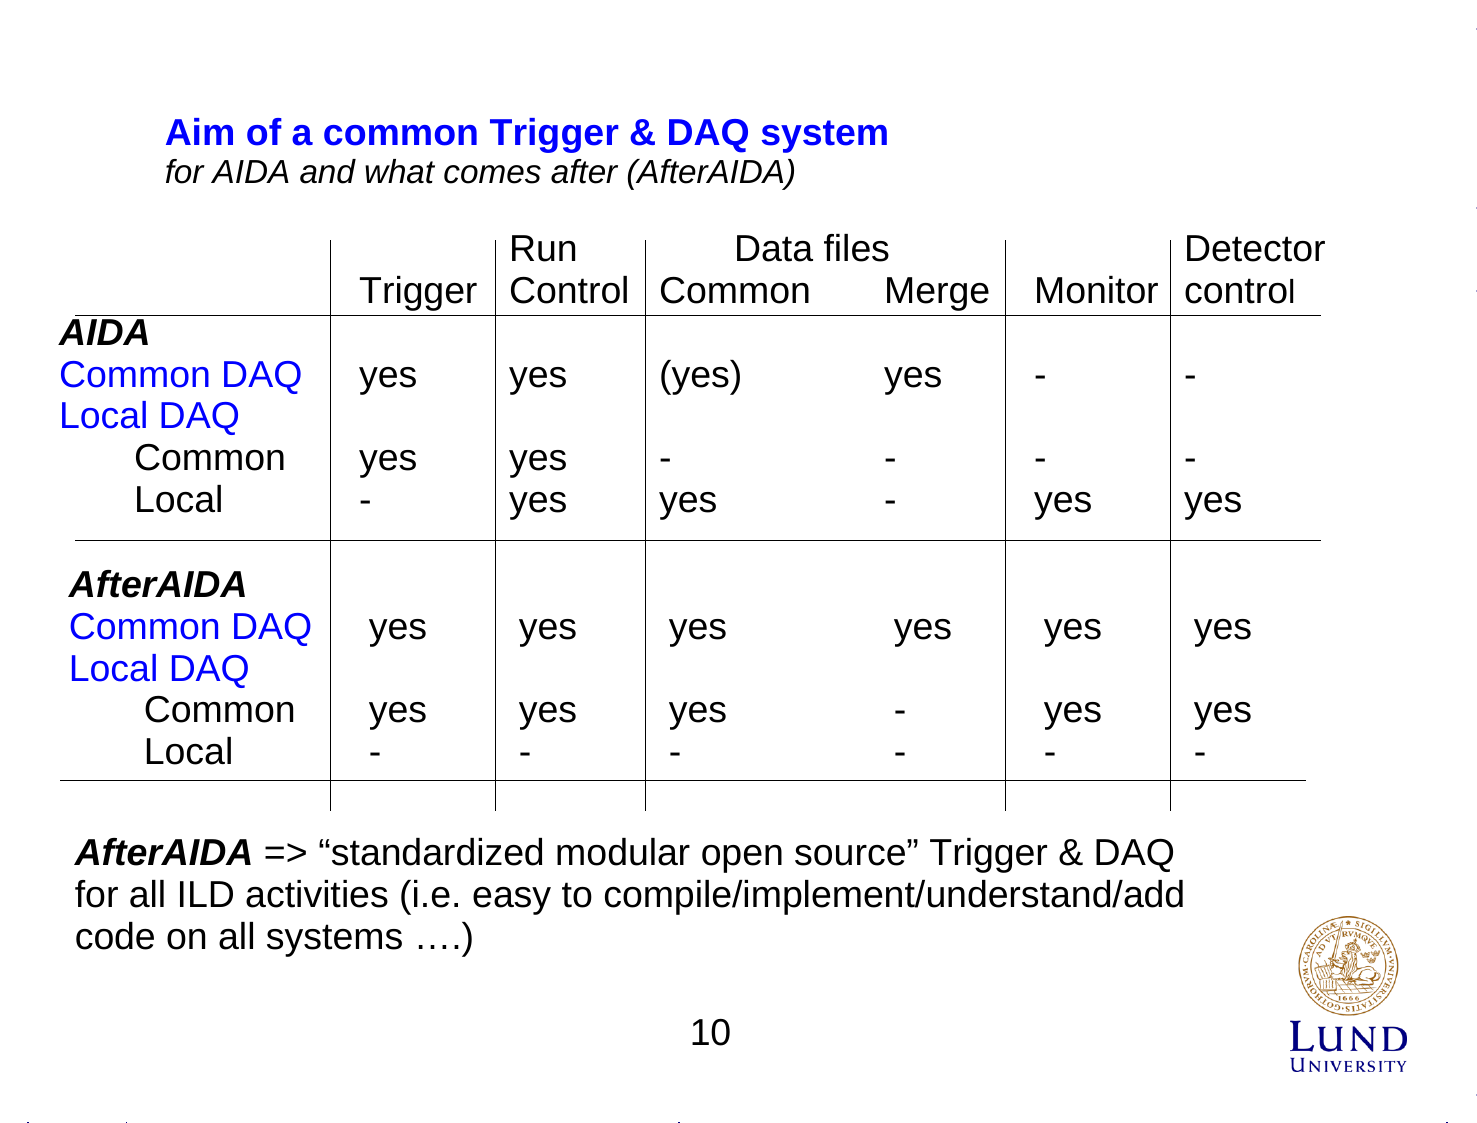

Aim of a common Trigger & DAQ system
for AIDA and what comes after (AfterAIDA)
						Run			Data files				Detector
				Trigger	Control	Common	Merge	Monitor	control
AIDA
Common DAQ	yes		yes		(yes)		yes		-		-
Local DAQ
	Common	yes		yes		-			-		-		-
	Local		-		yes		yes			-		yes		yes
AfterAIDA
Common DAQ	yes		yes		yes			yes		yes		yes
Local DAQ
	Common	yes		yes		yes			-		yes		yes
	Local		-		-		-			-		-		-
AfterAIDA => “standardized modular open source” Trigger & DAQ
for all ILD activities (i.e. easy to compile/implement/understand/add
code on all systems ….)
10